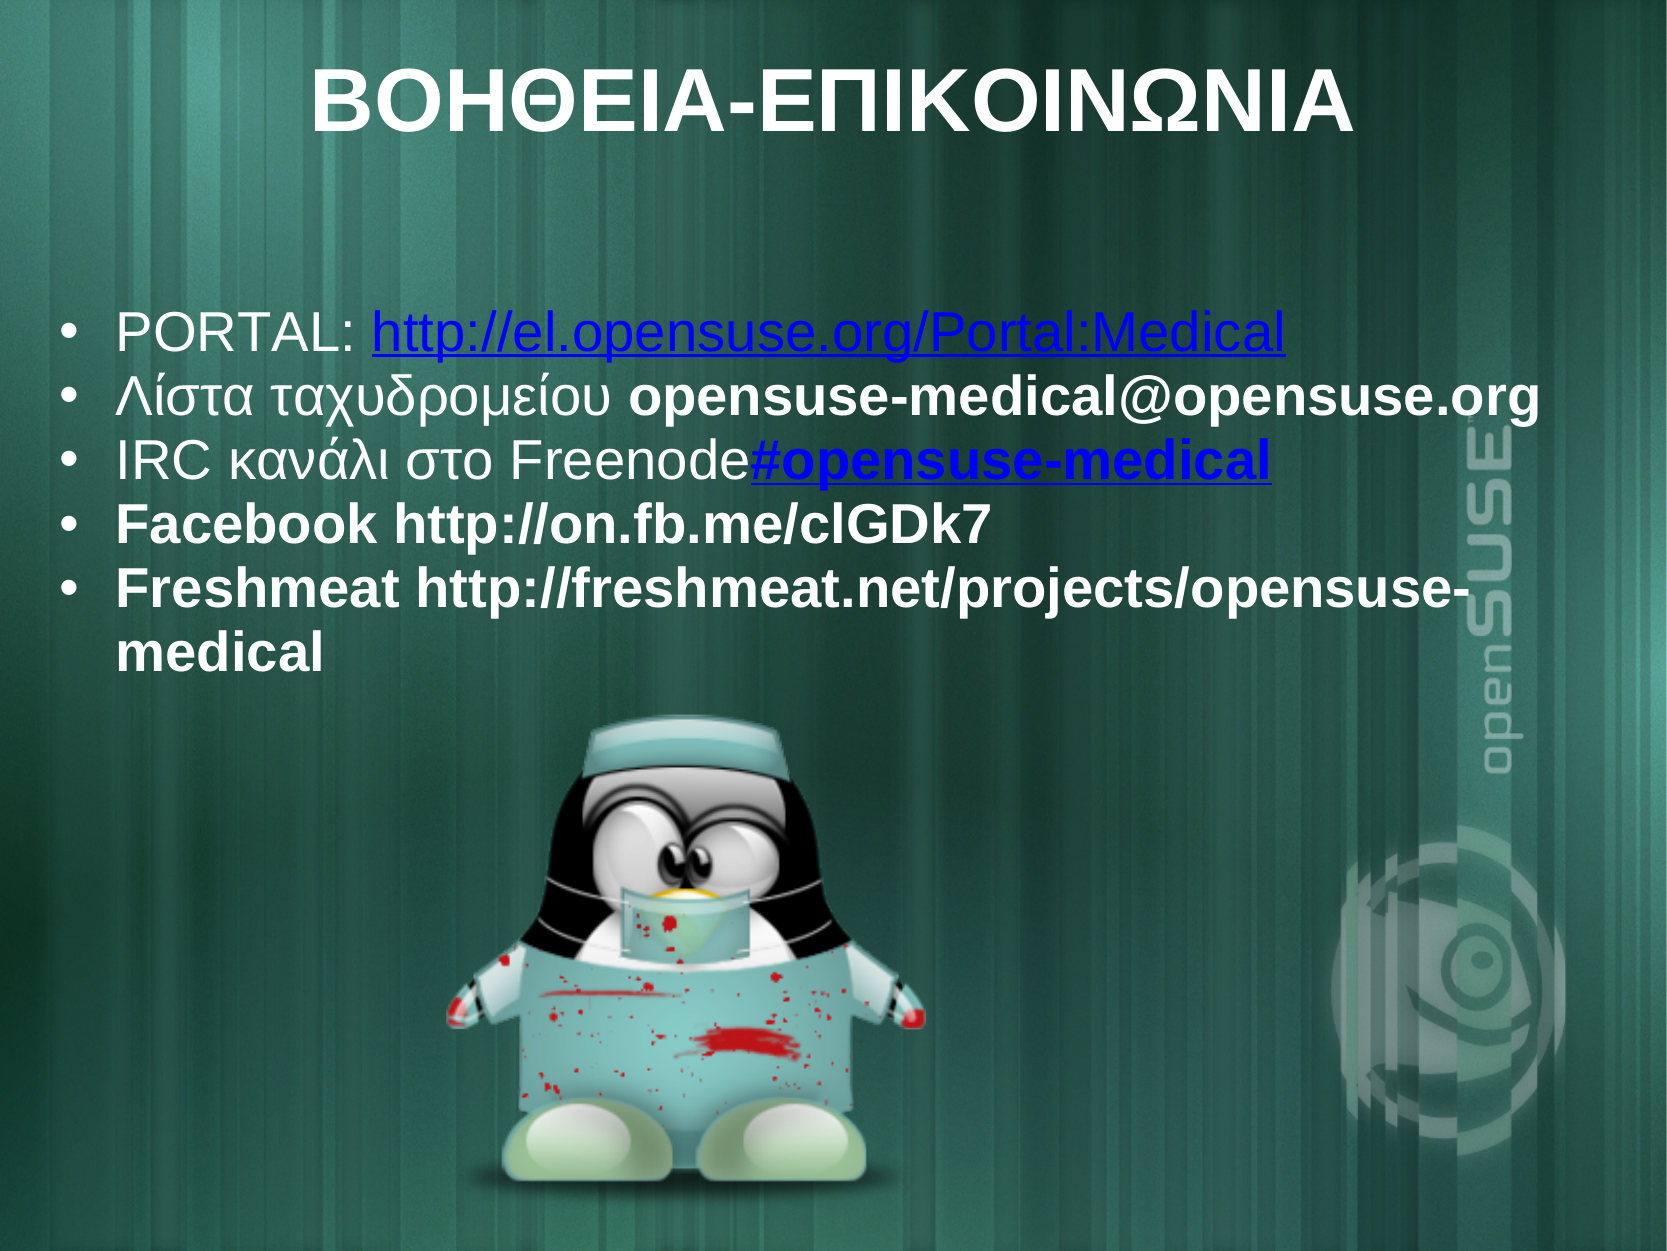

# ΒΟΗΘΕΙΑ-ΕΠΙΚΟΙΝΩΝΙΑ
PORTAL: http://el.opensuse.org/Portal:Medical
Λίστα ταχυδρομείου opensuse-medical@opensuse.org
IRC κανάλι στο Freenode#opensuse-medical
Facebook http://on.fb.me/clGDk7
Freshmeat http://freshmeat.net/projects/opensuse-medical